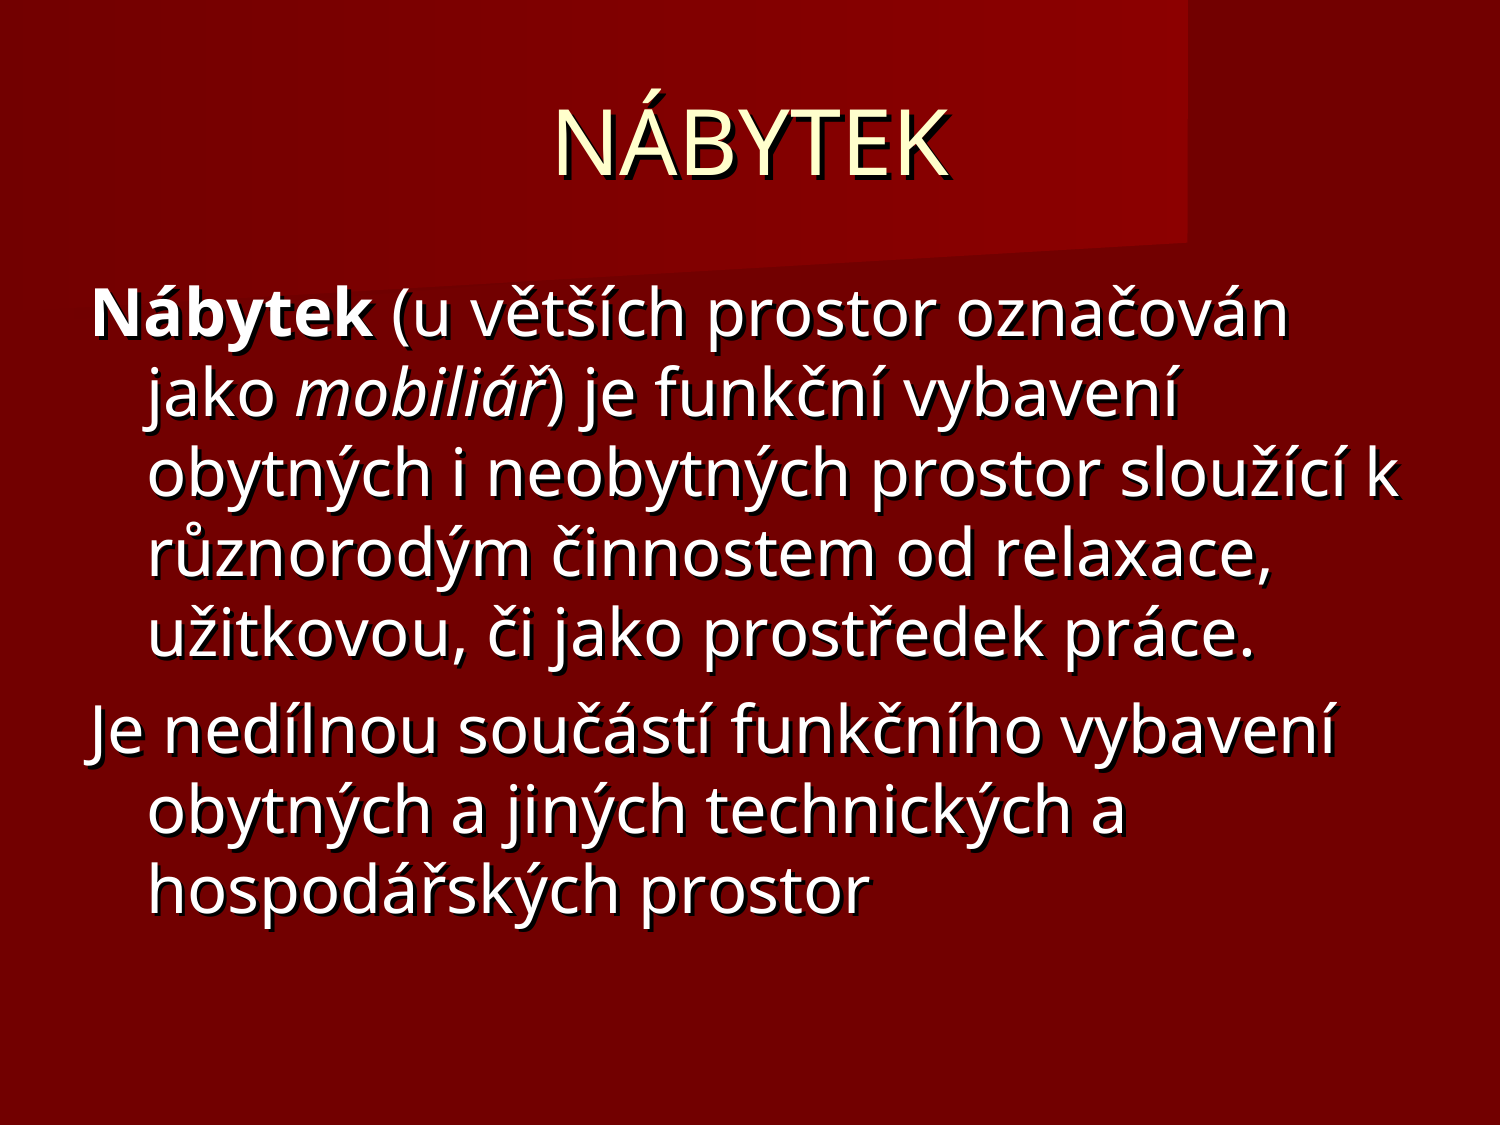

# NÁBYTEK
Nábytek (u větších prostor označován jako mobiliář) je funkční vybavení obytných i neobytných prostor sloužící k různorodým činnostem od relaxace, užitkovou, či jako prostředek práce.
Je nedílnou součástí funkčního vybavení obytných a jiných technických a hospodářských prostor